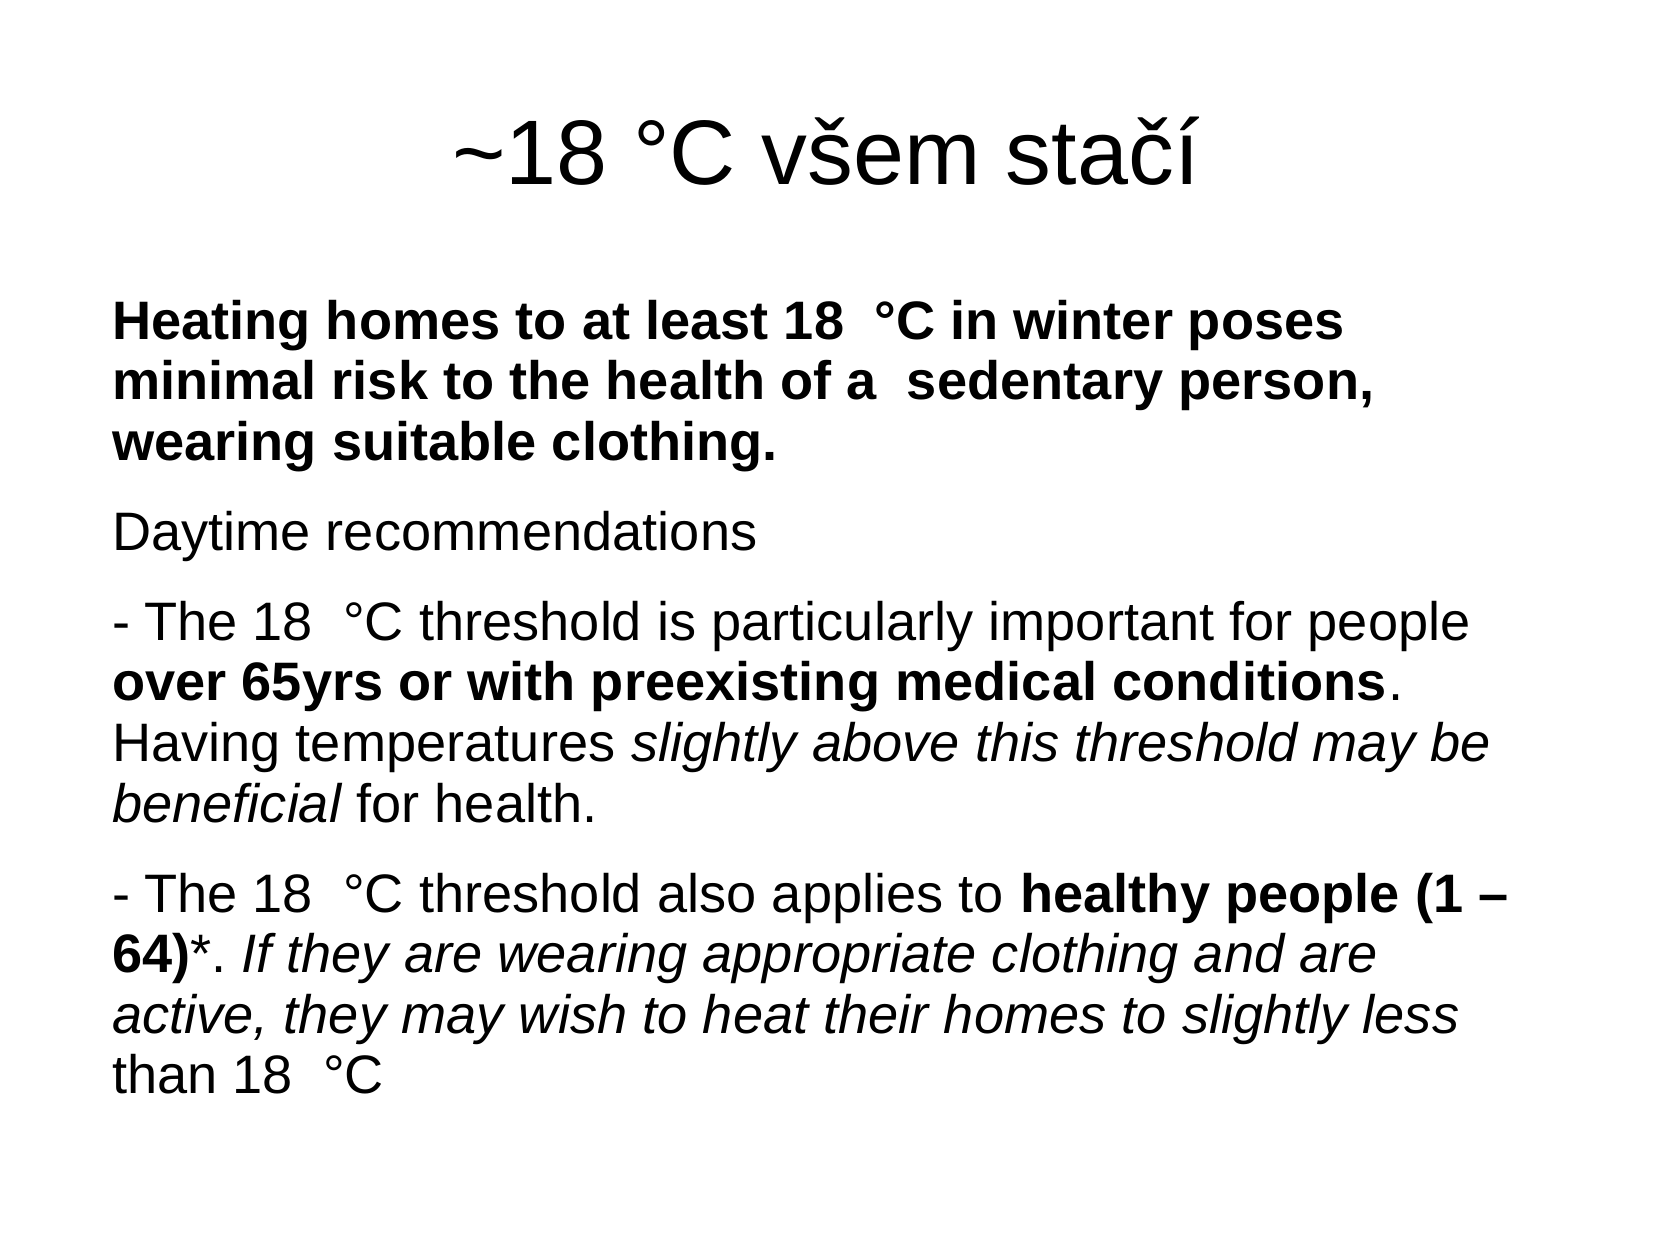

# ~18 °C všem stačí
Heating homes to at least 18  °C in winter poses minimal risk to the health of a  sedentary person, wearing suitable clothing.
Daytime recommendations
- The 18  °C threshold is particularly important for people over 65yrs or with preexisting medical conditions. Having temperatures slightly above this threshold may be beneficial for health.
- The 18  °C threshold also applies to healthy people (1 – 64)*. If they are wearing appropriate clothing and are active, they may wish to heat their homes to slightly less than 18  °C